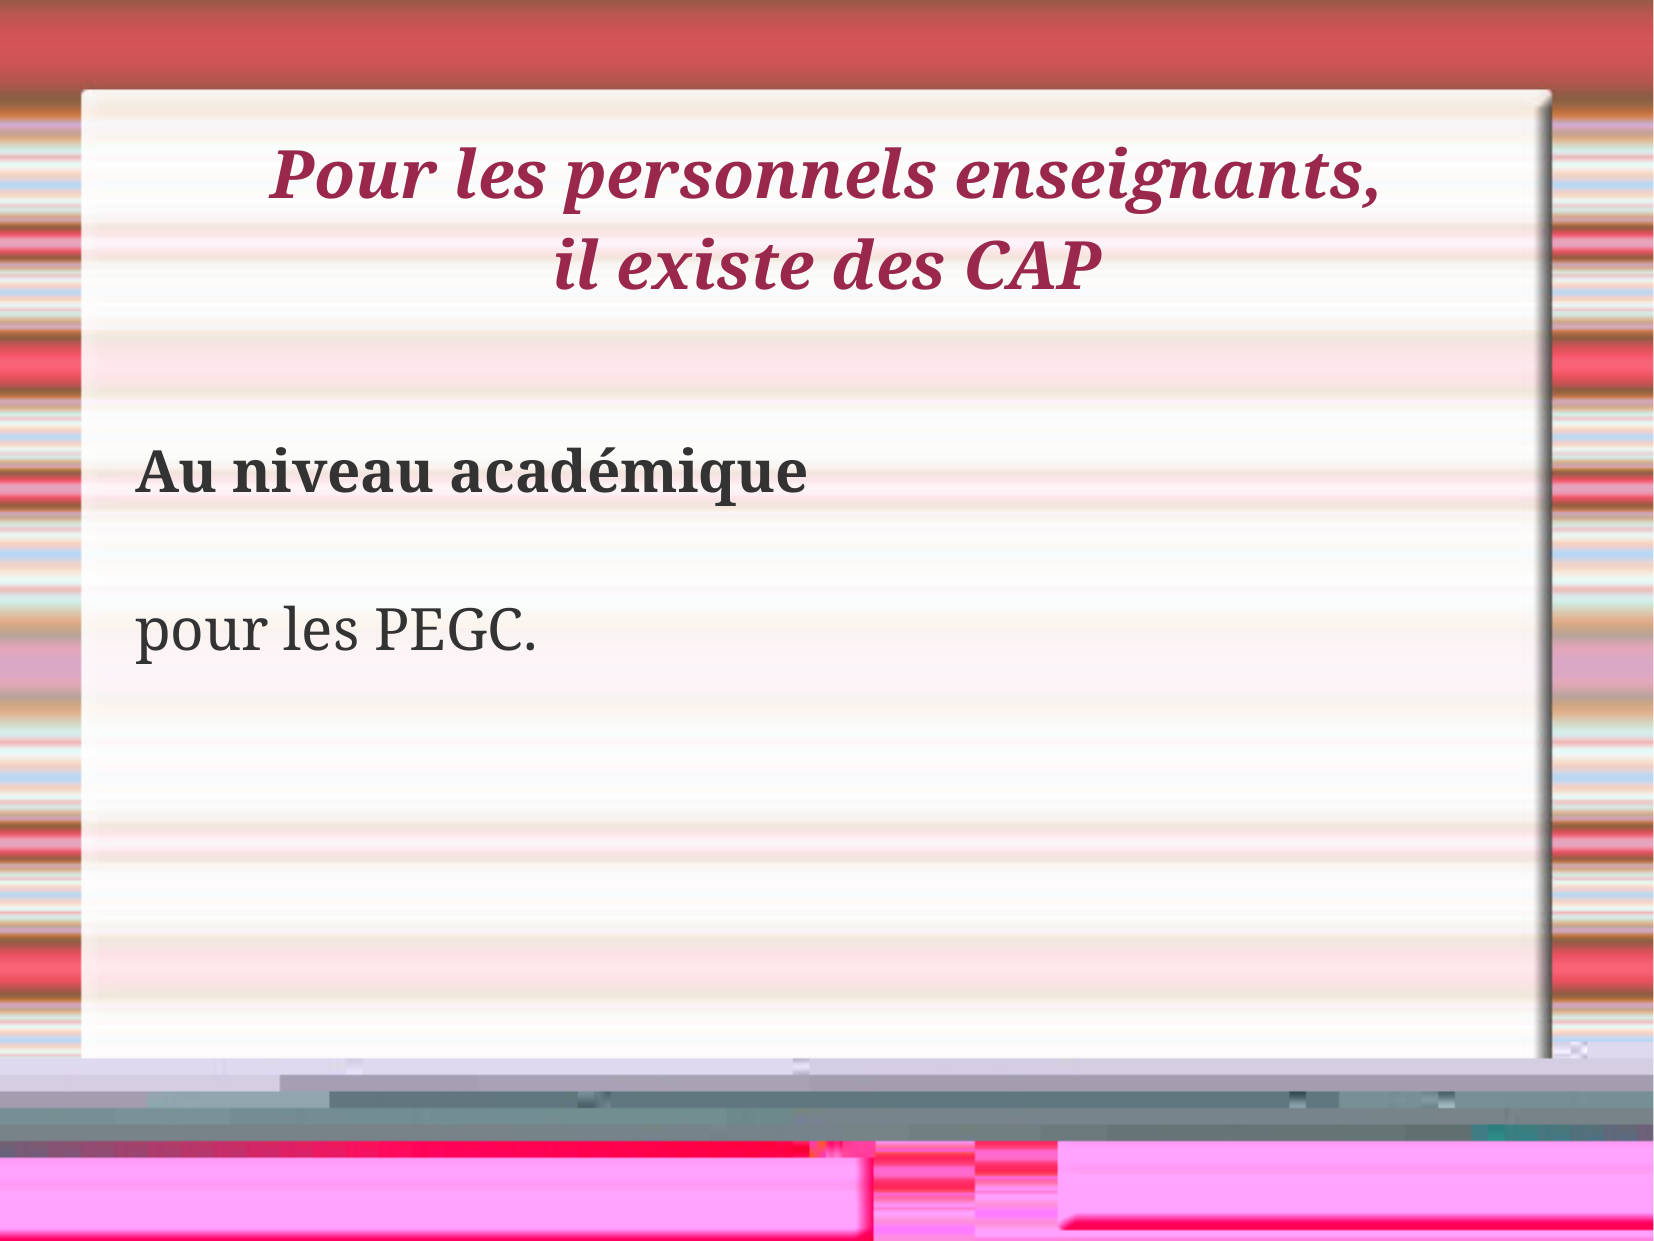

# Pour les personnels enseignants, il existe des CAP
Au niveau académique
pour les PEGC.